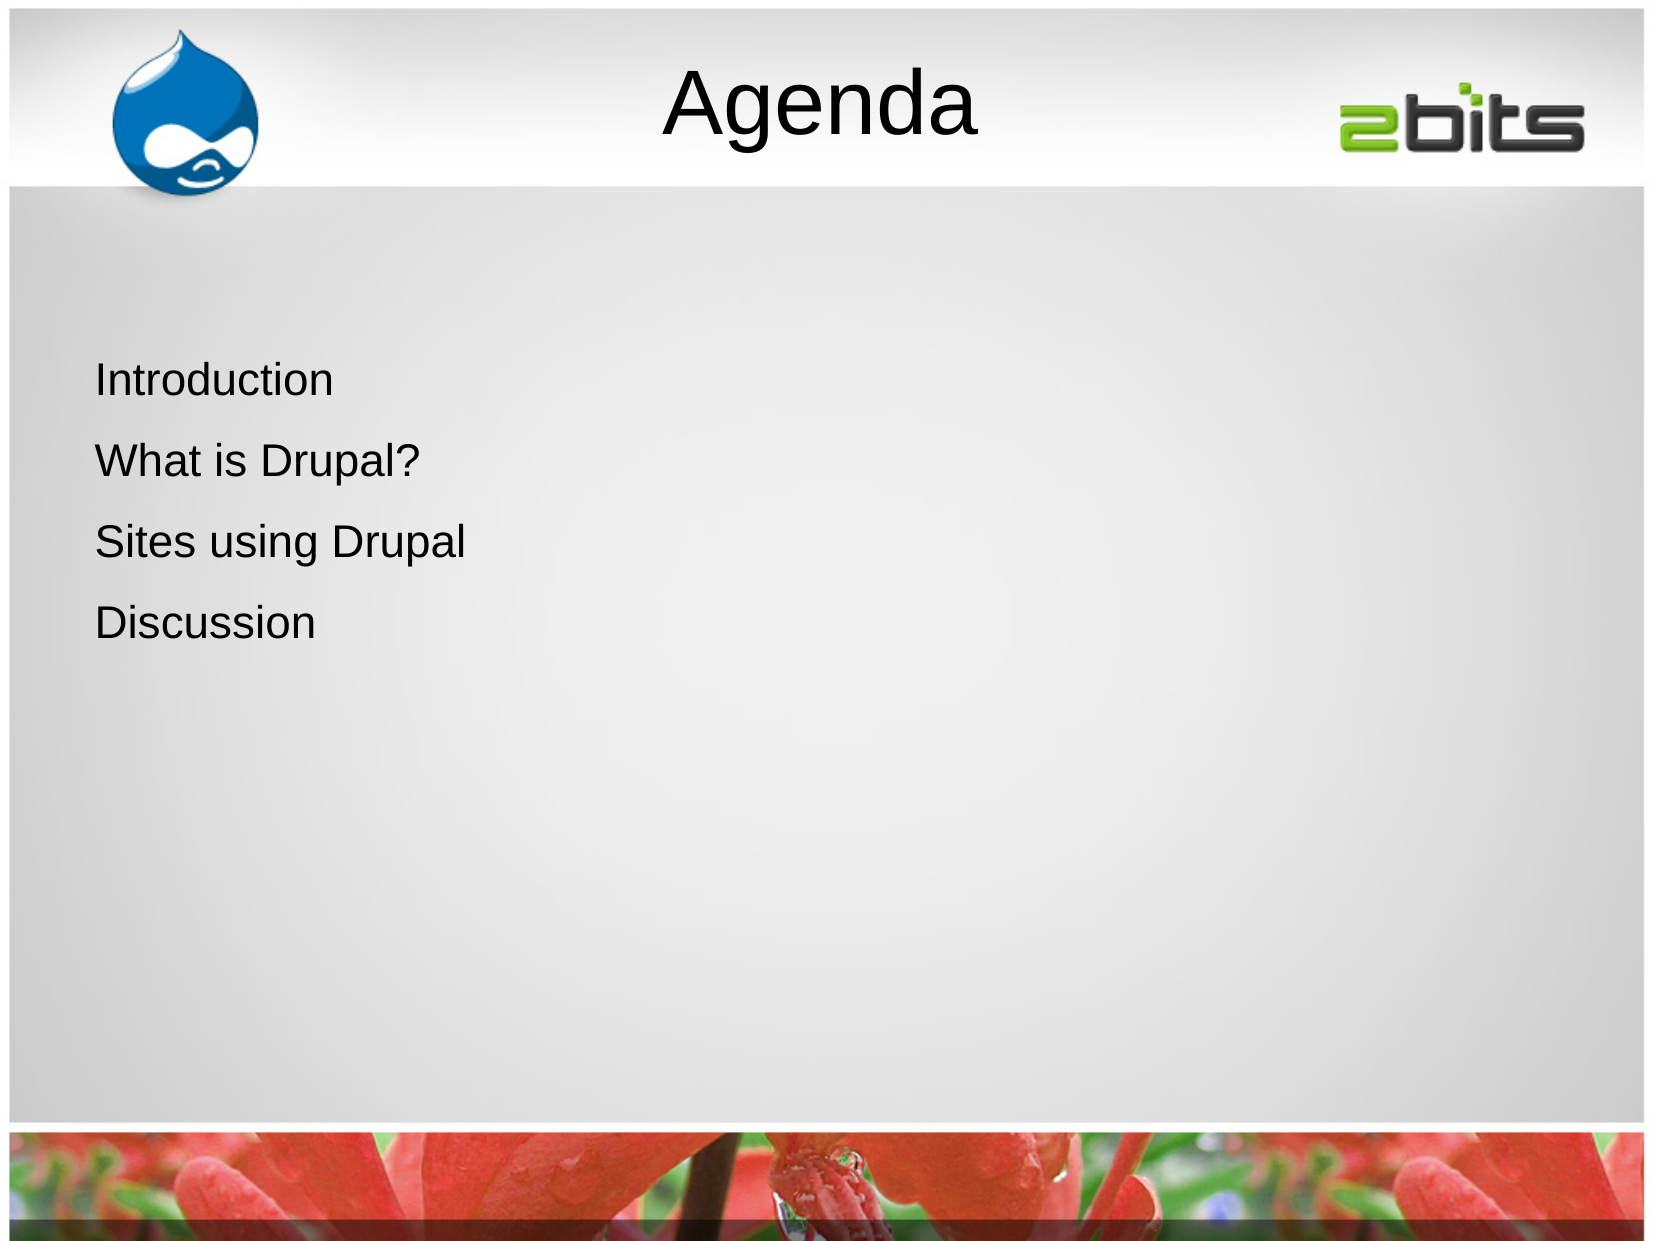

# Agenda
Introduction
What is Drupal?
Sites using Drupal
Discussion